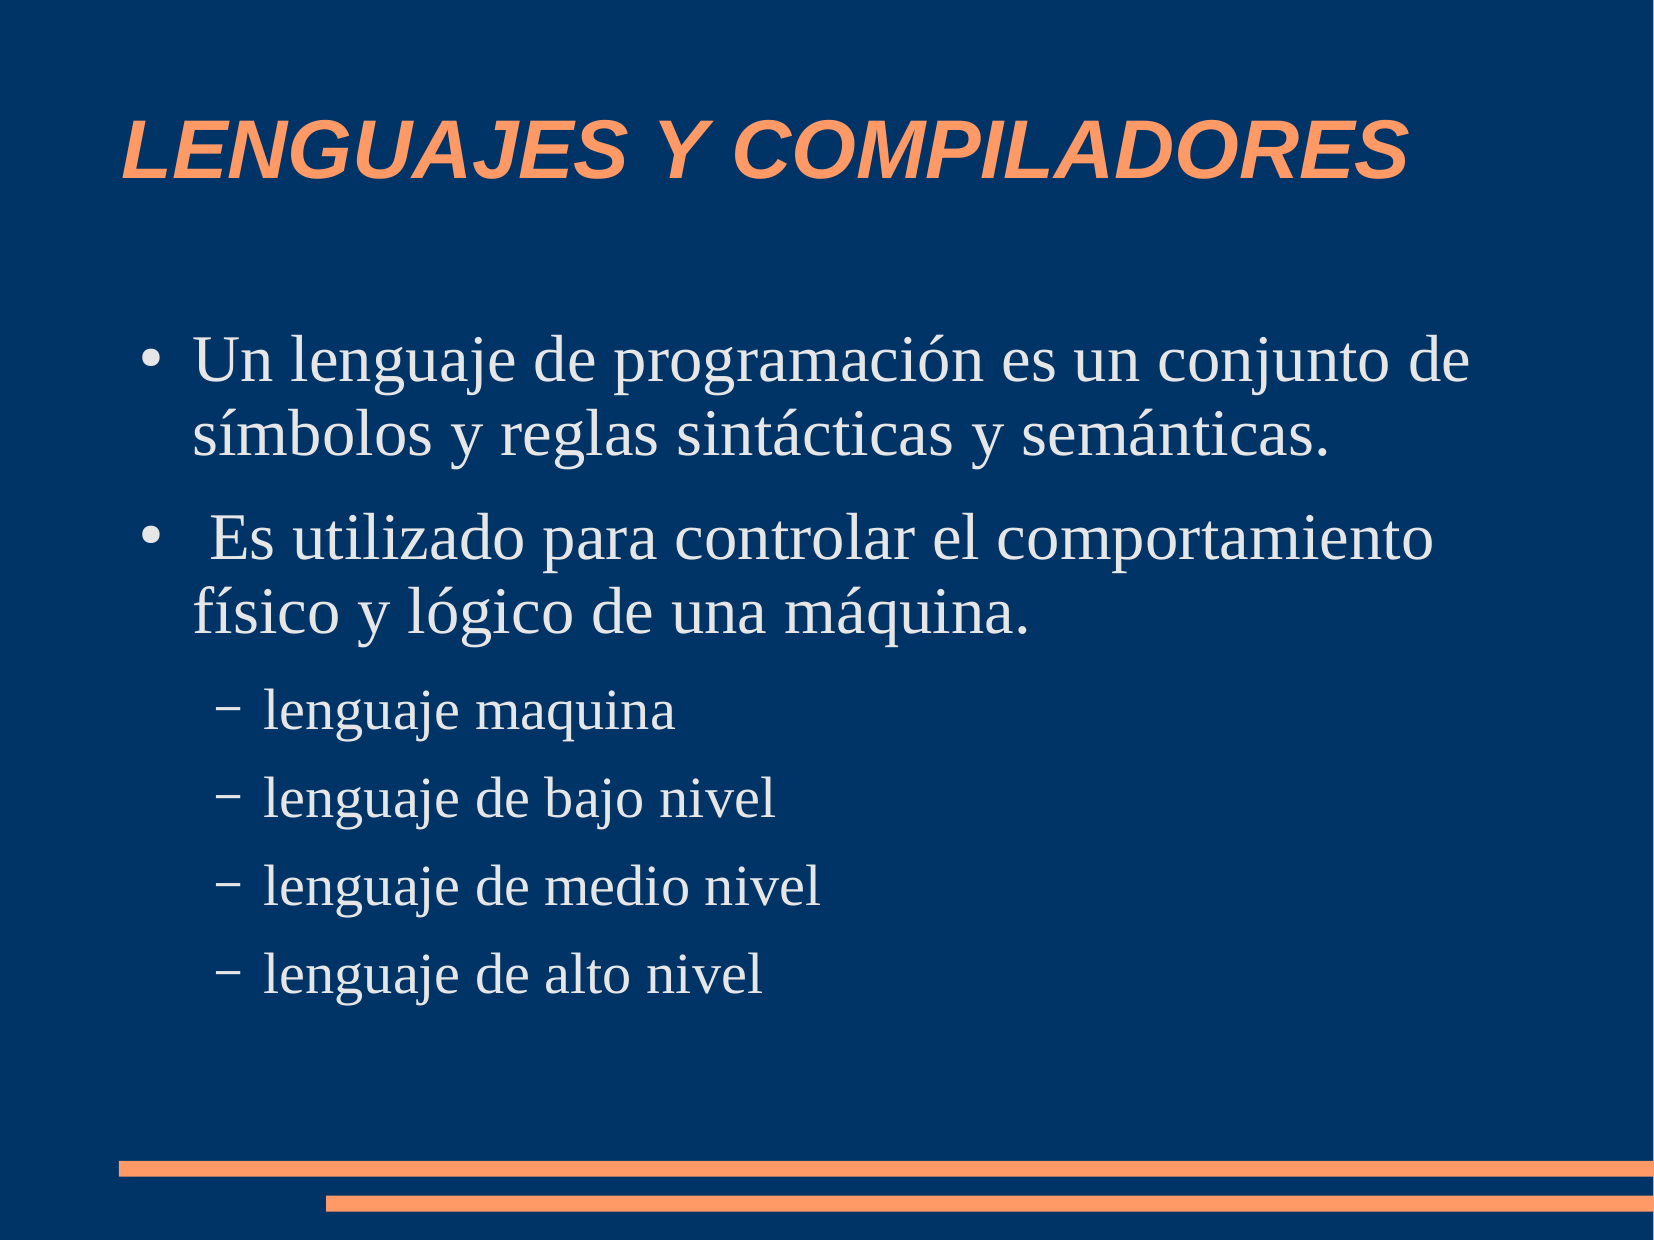

# LENGUAJES Y COMPILADORES
Un lenguaje de programación es un conjunto de símbolos y reglas sintácticas y semánticas.
 Es utilizado para controlar el comportamiento físico y lógico de una máquina.
lenguaje maquina
lenguaje de bajo nivel
lenguaje de medio nivel
lenguaje de alto nivel